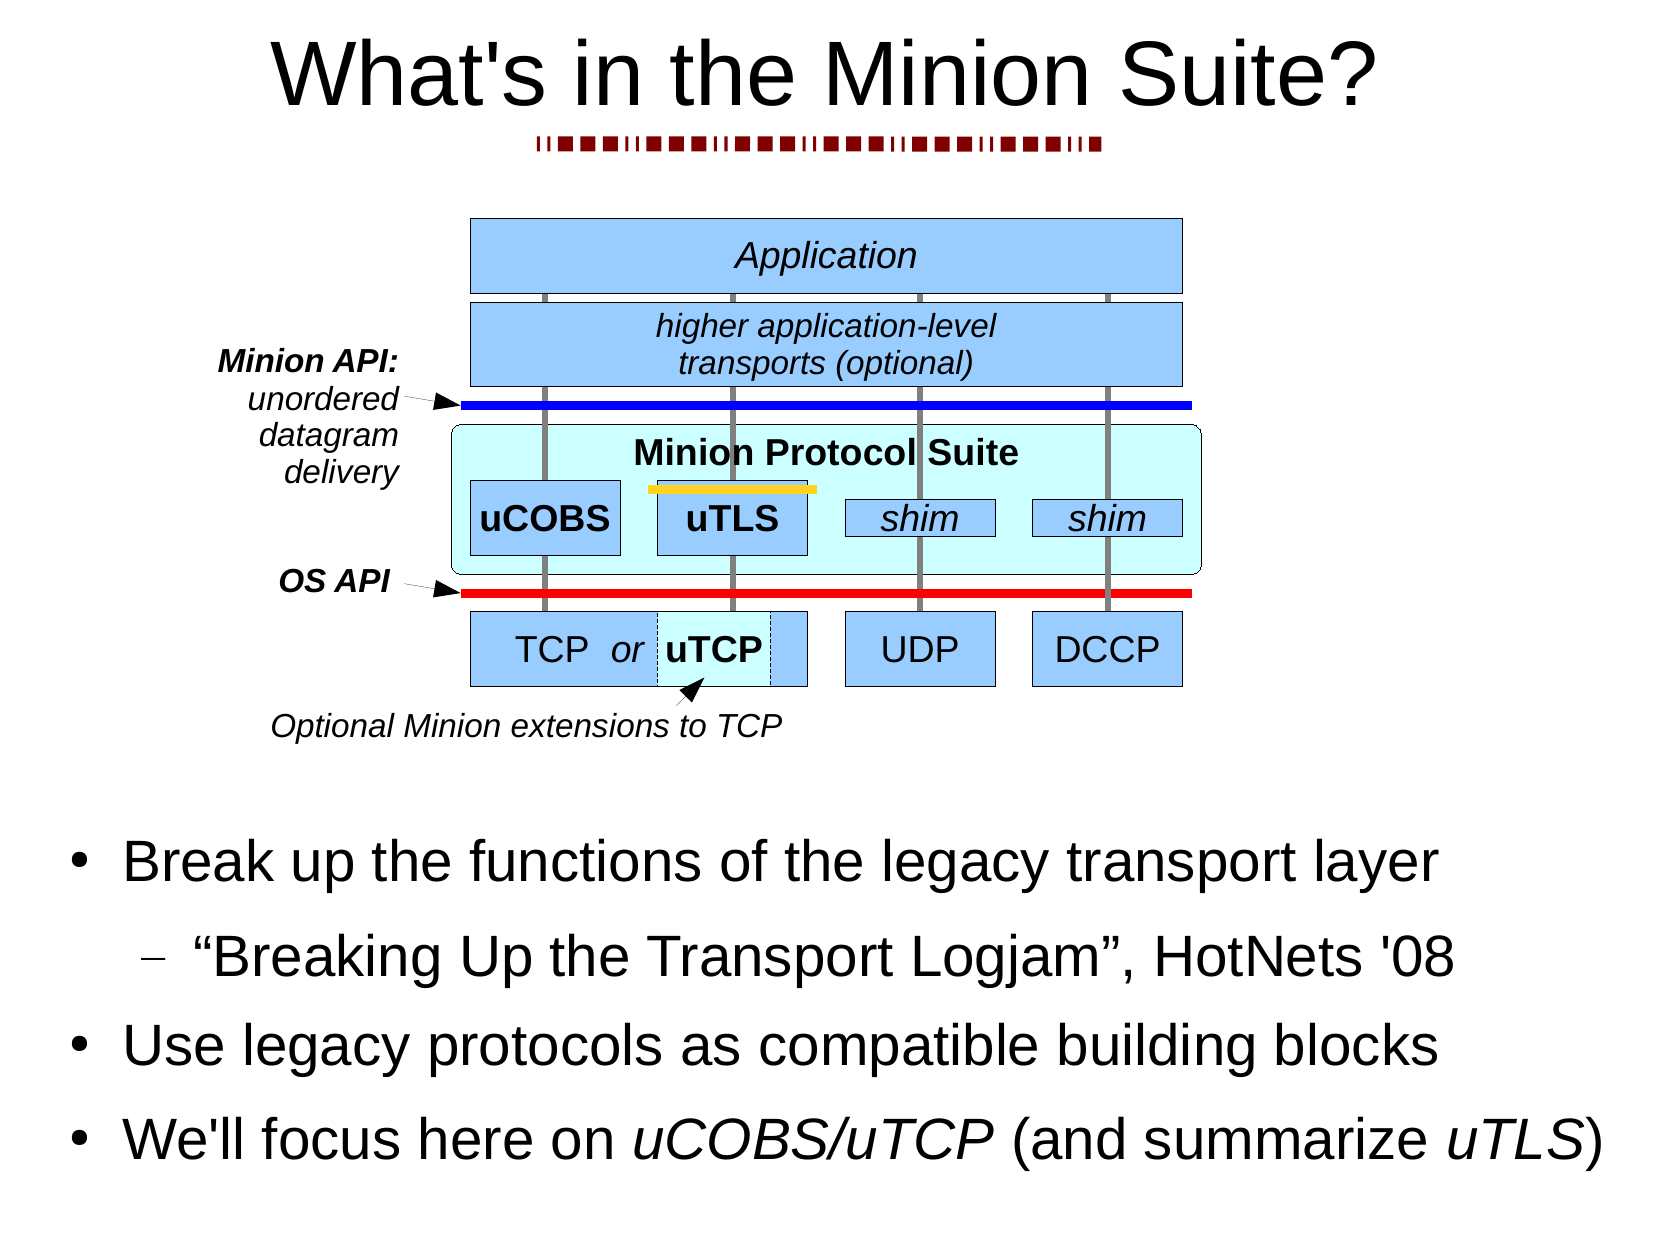

# What's in the Minion Suite?
Application
higher application-level
transports (optional)
Minion API:
unordered
datagram
delivery
Minion Protocol Suite
uCOBS
uTLS
shim
shim
OS API
TCP or uTCP
UDP
DCCP
Optional Minion extensions to TCP
Break up the functions of the legacy transport layer
“Breaking Up the Transport Logjam”, HotNets '08
Use legacy protocols as compatible building blocks
We'll focus here on uCOBS/uTCP (and summarize uTLS)